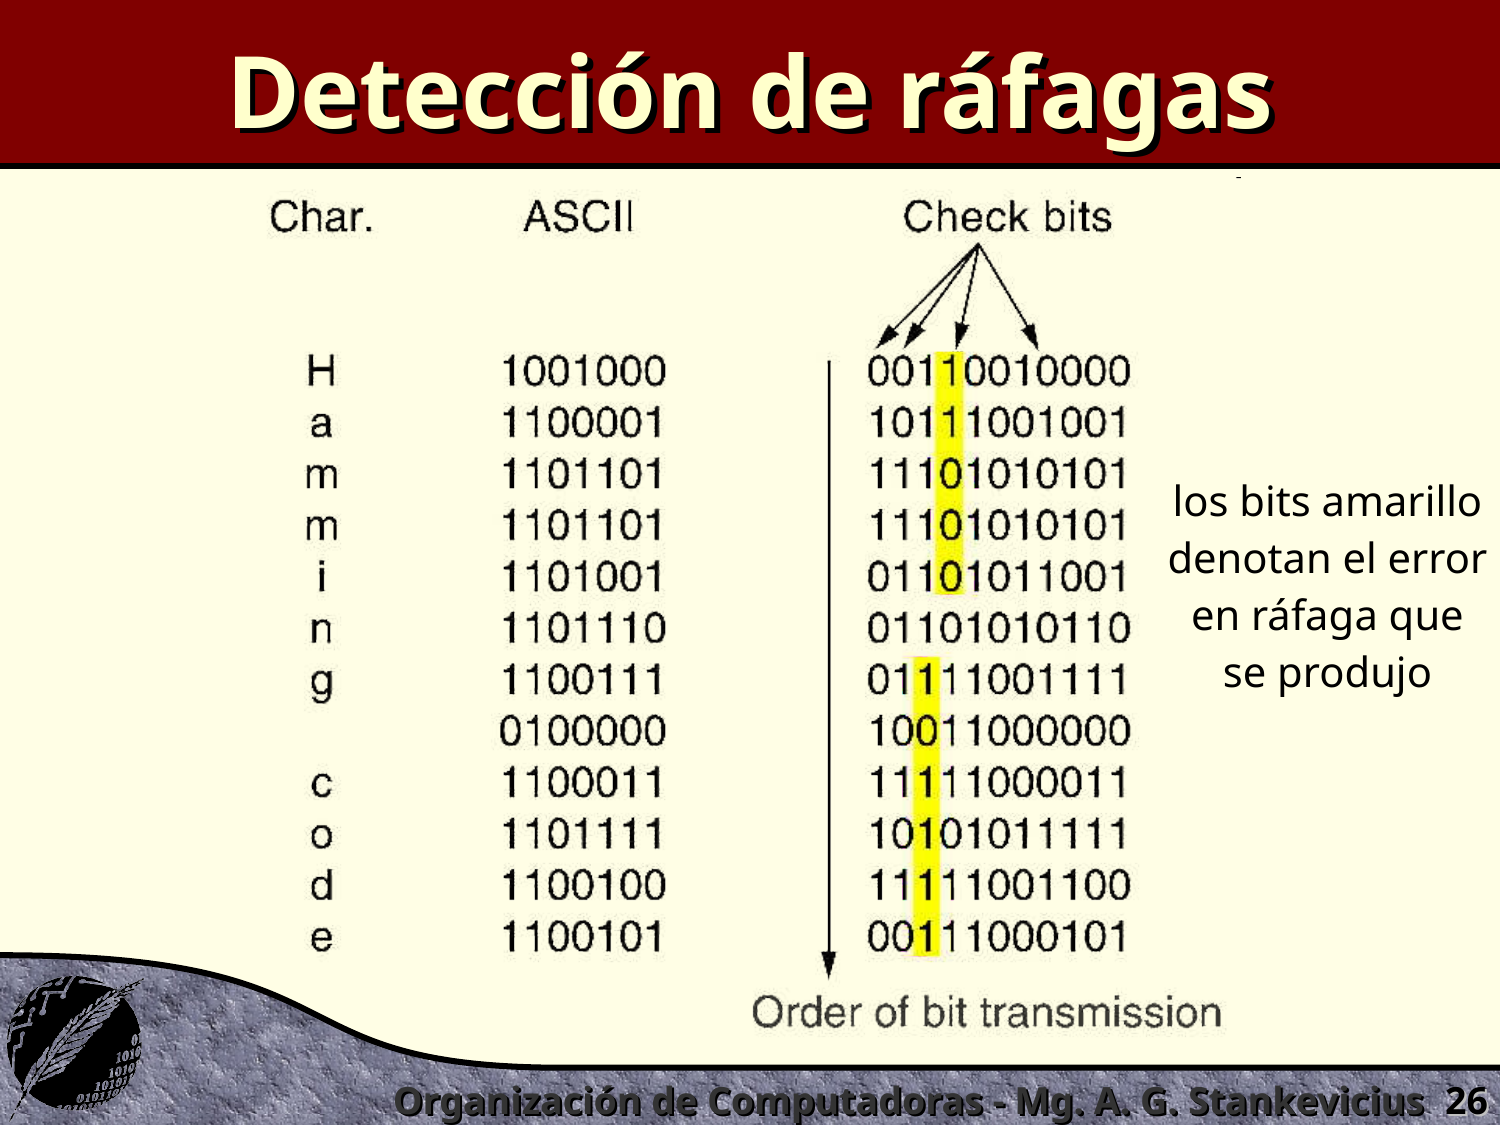

# Detección de ráfagas
los bits amarillo
denotan el error
en ráfaga que
se produjo
26